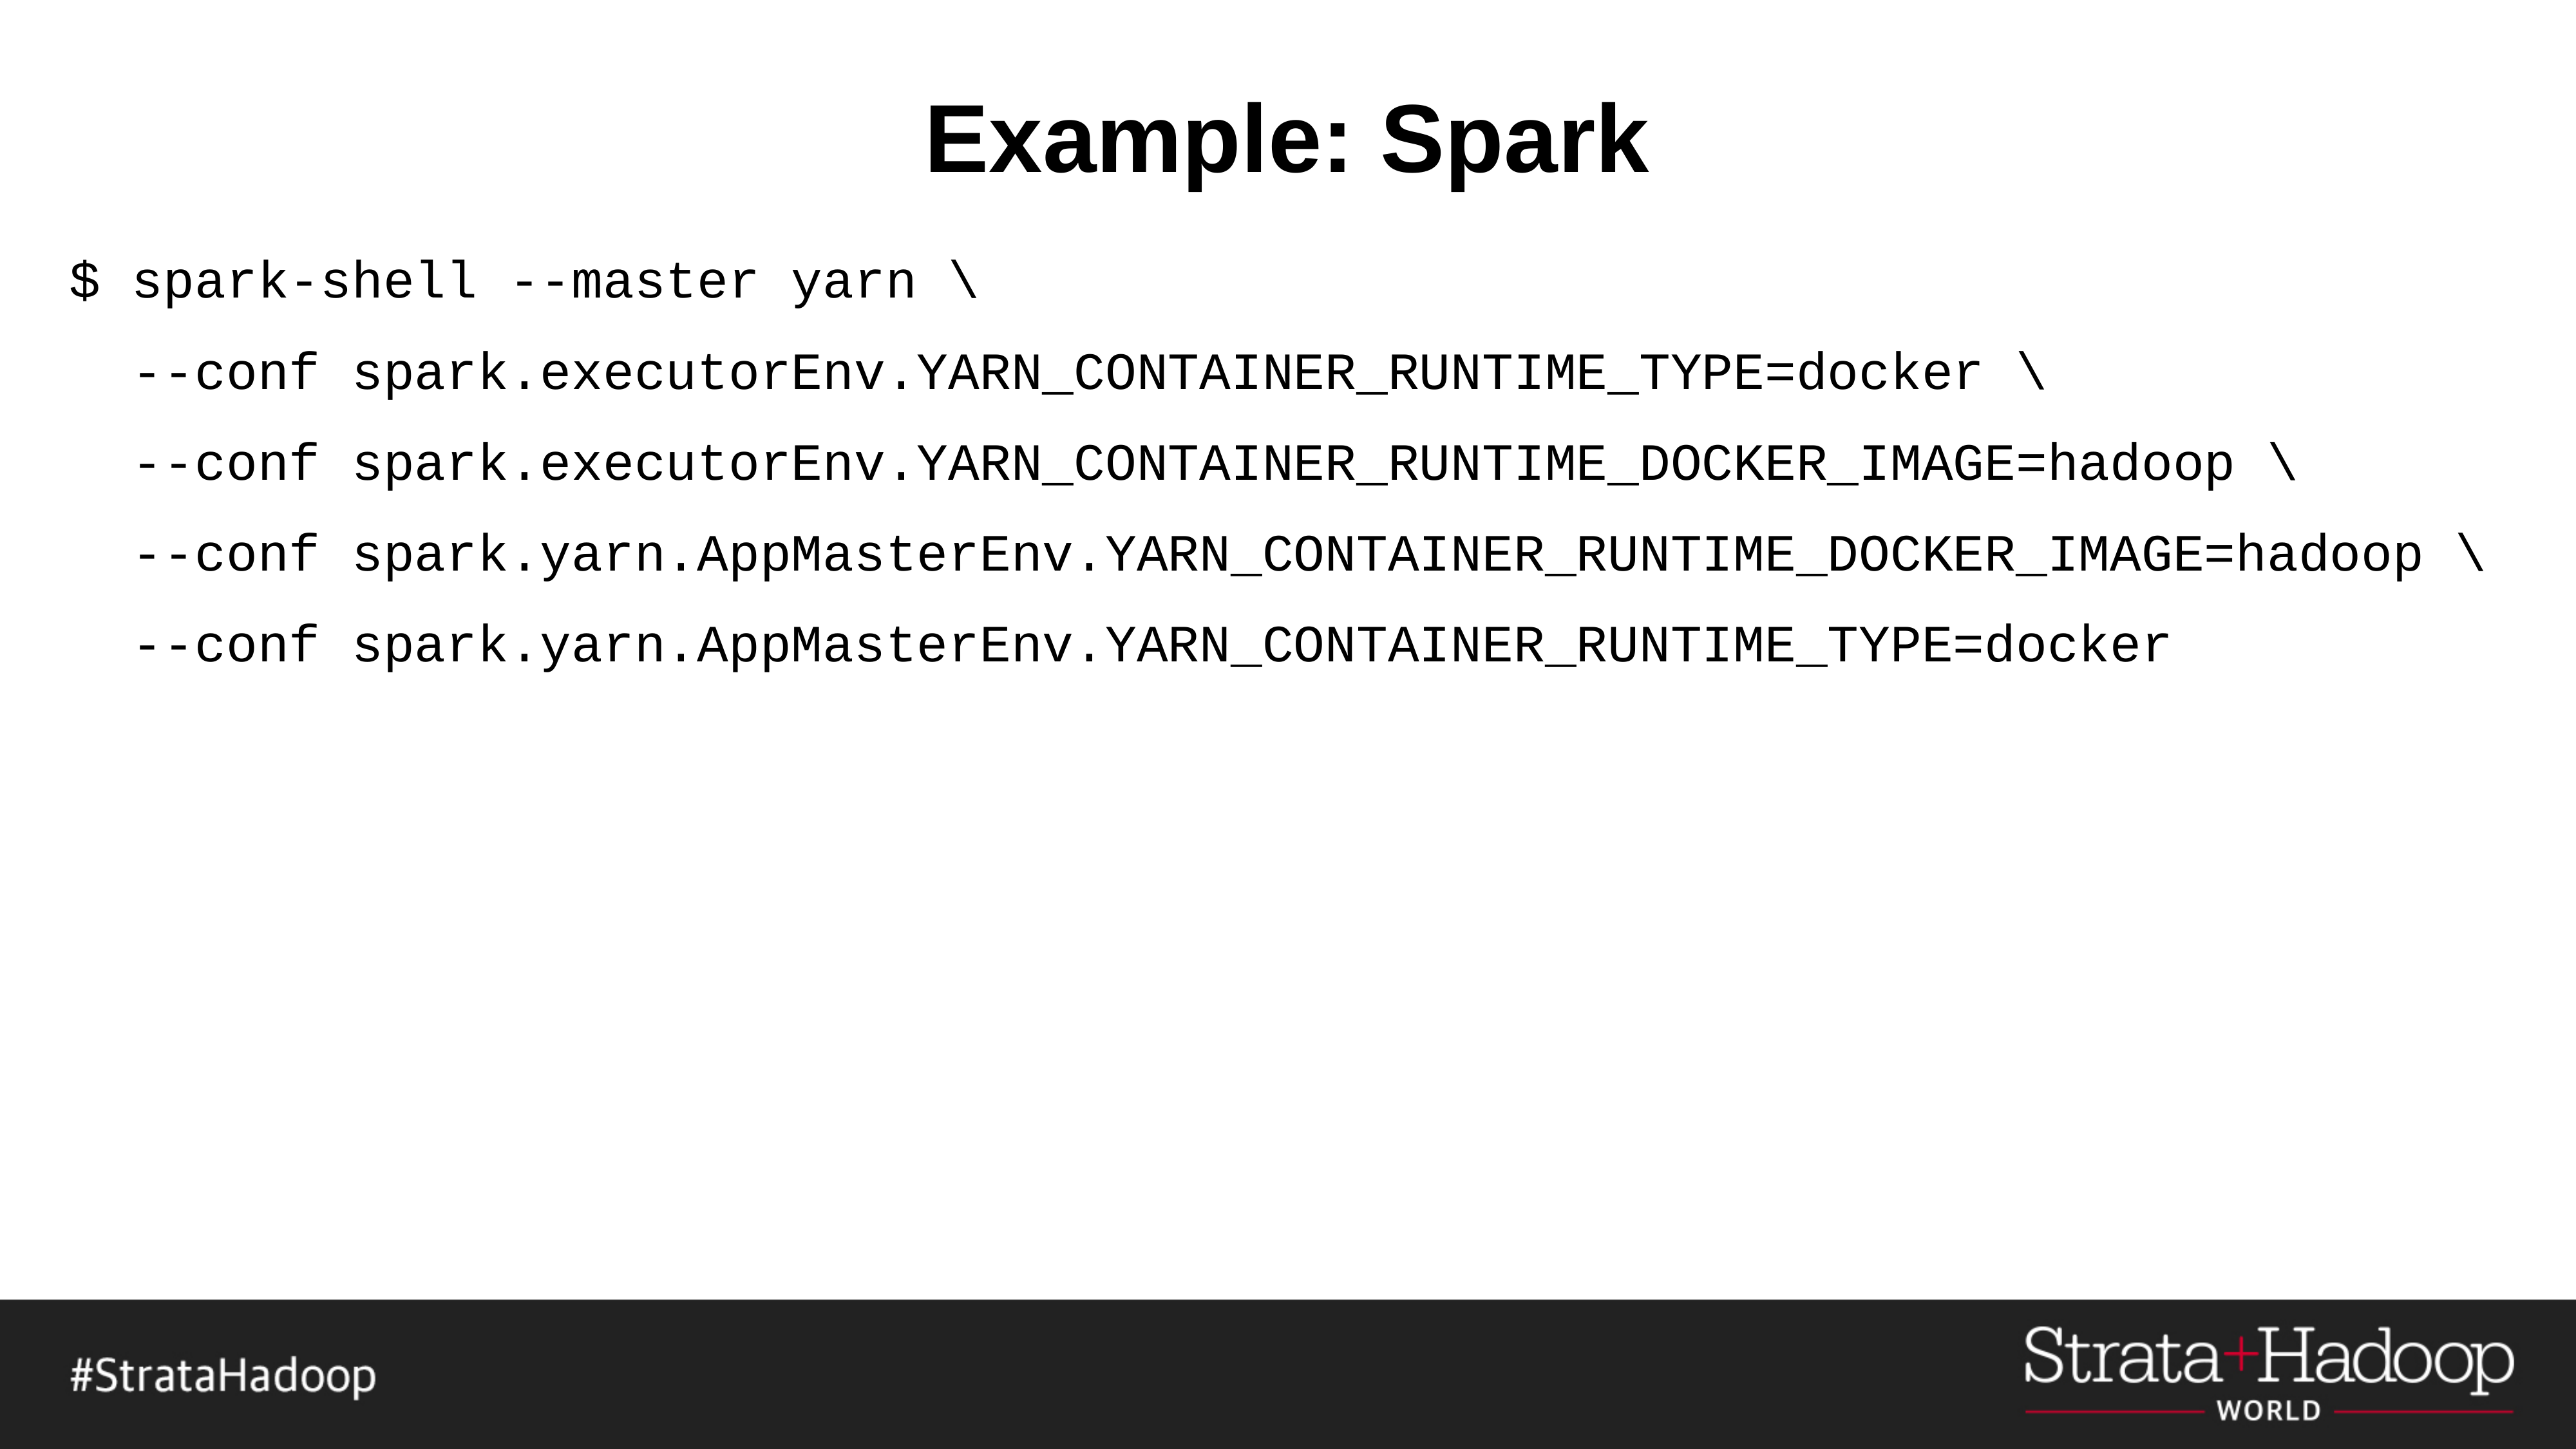

# Example: Spark
$ spark-shell --master yarn \
 --conf spark.executorEnv.YARN_CONTAINER_RUNTIME_TYPE=docker \
 --conf spark.executorEnv.YARN_CONTAINER_RUNTIME_DOCKER_IMAGE=hadoop \
 --conf spark.yarn.AppMasterEnv.YARN_CONTAINER_RUNTIME_DOCKER_IMAGE=hadoop \
 --conf spark.yarn.AppMasterEnv.YARN_CONTAINER_RUNTIME_TYPE=docker